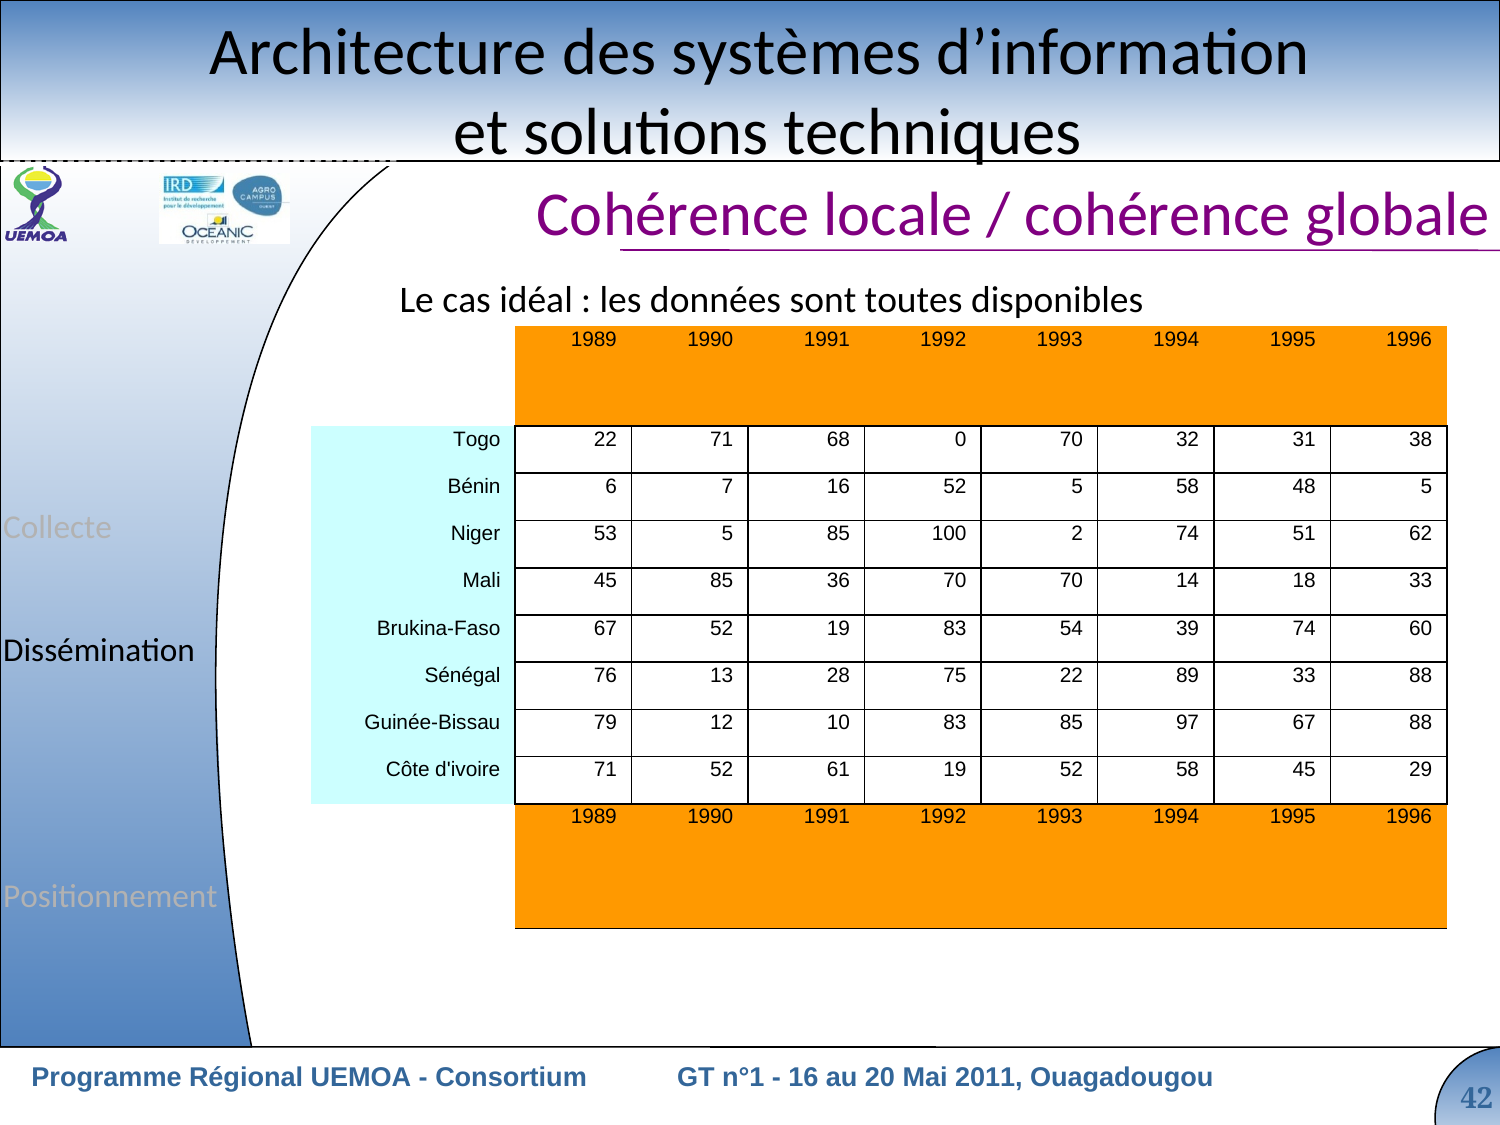

Architecture des systèmes d’information
et solutions techniques
Cohérence locale / cohérence globale
Le cas idéal : les données sont toutes disponibles
| | 1989 | 1990 | 1991 | 1992 | 1993 | 1994 | 1995 | 1996 |
| --- | --- | --- | --- | --- | --- | --- | --- | --- |
| Togo | 22 | 71 | 68 | 0 | 70 | 32 | 31 | 38 |
| Bénin | 6 | 7 | 16 | 52 | 5 | 58 | 48 | 5 |
| Niger | 53 | 5 | 85 | 100 | 2 | 74 | 51 | 62 |
| Mali | 45 | 85 | 36 | 70 | 70 | 14 | 18 | 33 |
| Brukina-Faso | 67 | 52 | 19 | 83 | 54 | 39 | 74 | 60 |
| Sénégal | 76 | 13 | 28 | 75 | 22 | 89 | 33 | 88 |
| Guinée-Bissau | 79 | 12 | 10 | 83 | 85 | 97 | 67 | 88 |
| Côte d'ivoire | 71 | 52 | 61 | 19 | 52 | 58 | 45 | 29 |
| | 1989 | 1990 | 1991 | 1992 | 1993 | 1994 | 1995 | 1996 |
| Collecte Dissémination Positionnement |
| --- |